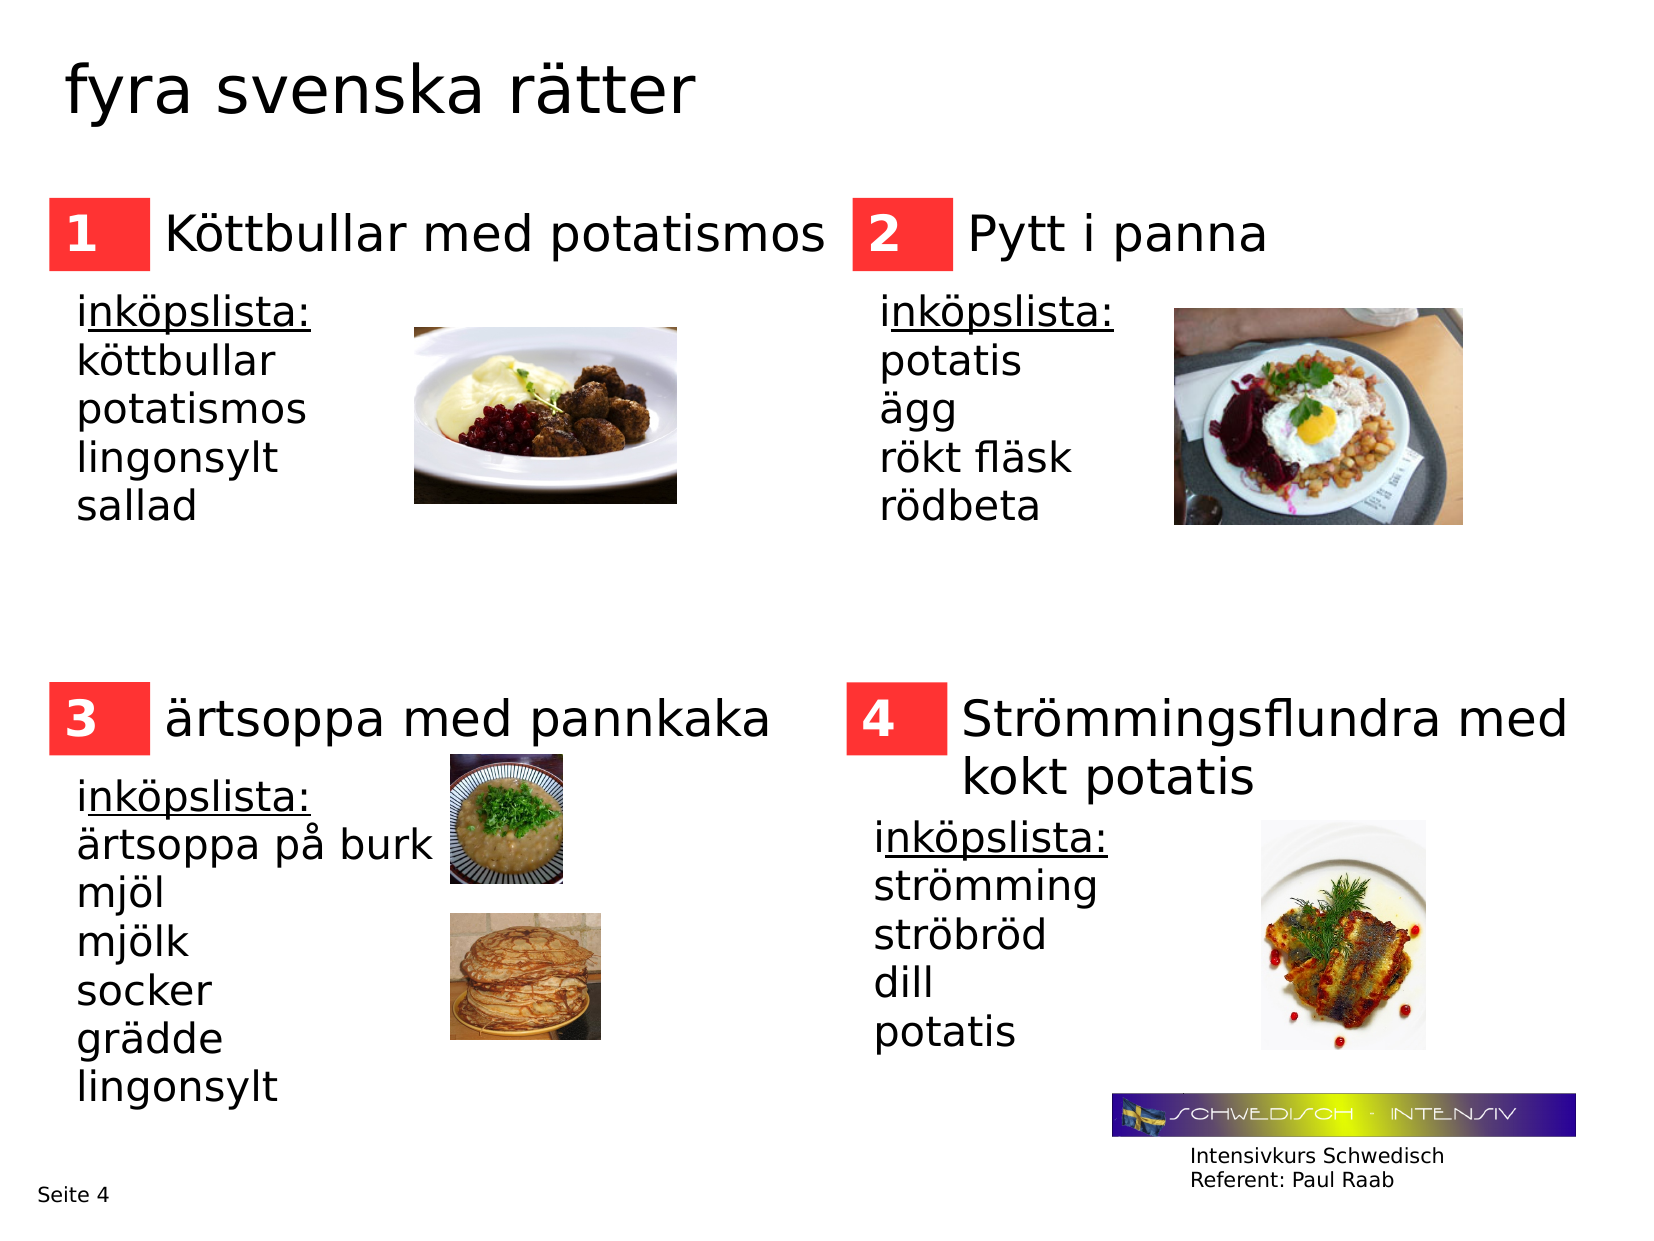

fyra svenska rätter
1
Köttbullar med potatismos
2
Pytt i panna
inköpslista:
köttbullar
potatismos
lingonsylt
sallad
inköpslista:
potatis
ägg
rökt fläsk
rödbeta
3
ärtsoppa med pannkaka
4
Strömmingsflundra med kokt potatis
inköpslista:
ärtsoppa på burk
mjöl
mjölk
socker
grädde
lingonsylt
inköpslista:
strömming
ströbröd
dill
potatis